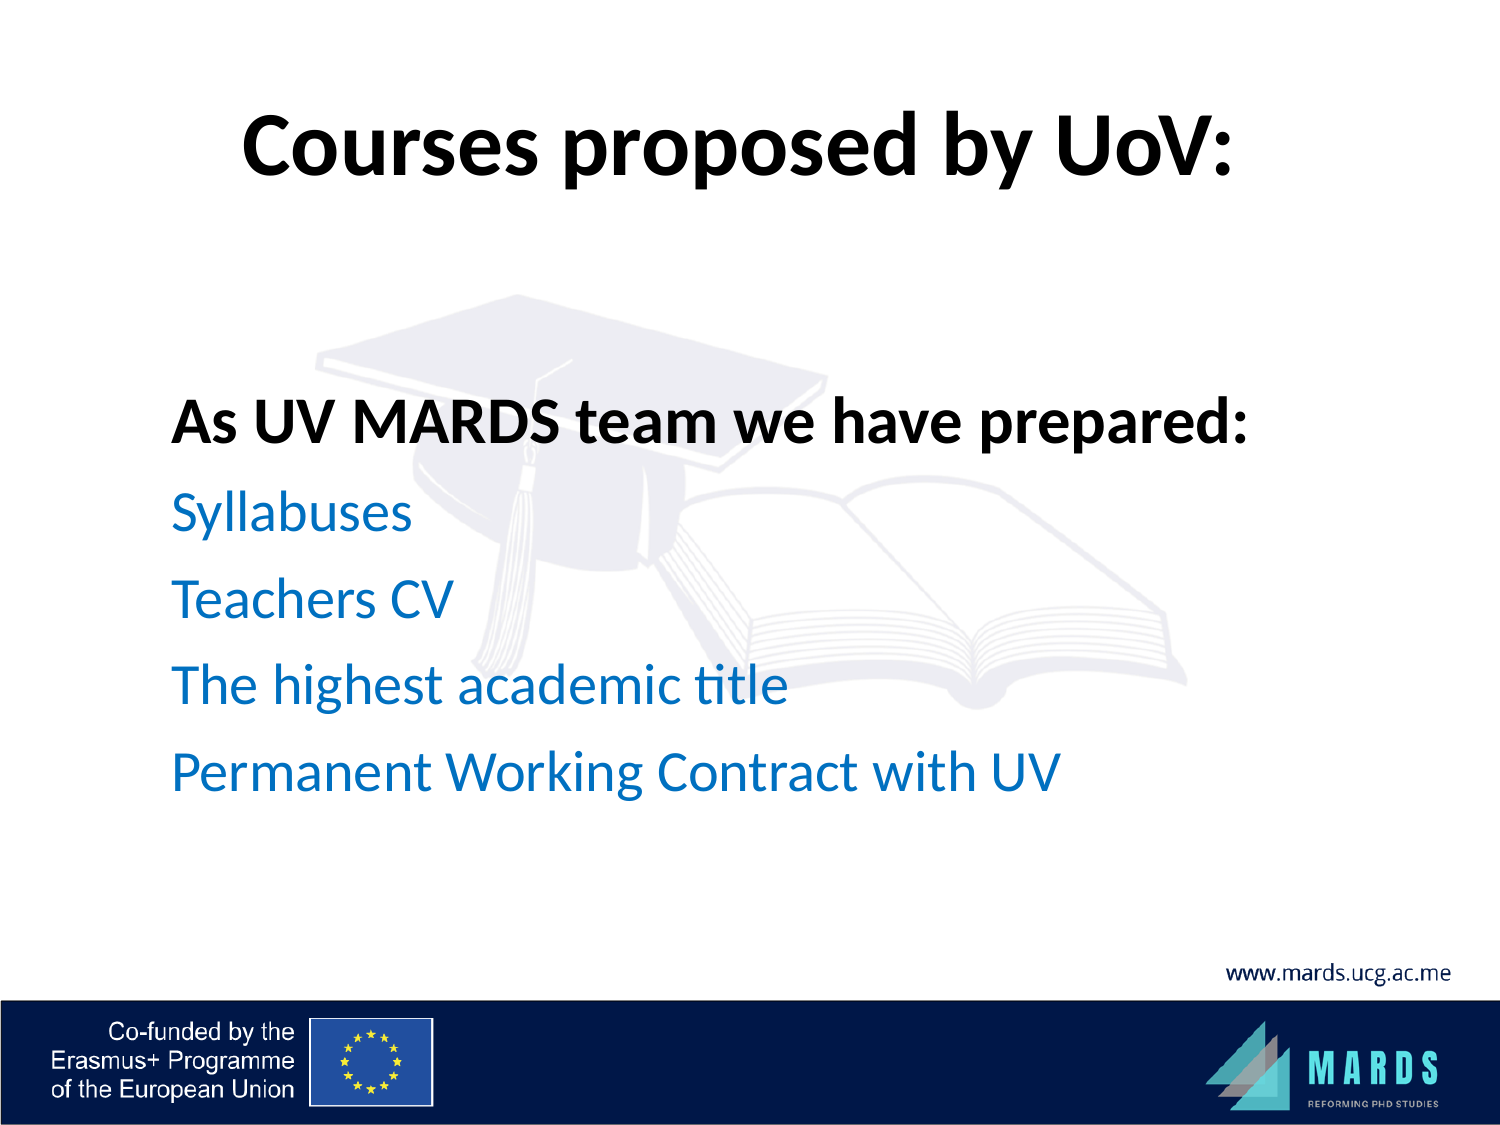

# Courses proposed by UoV:
As UV MARDS team we have prepared:
Syllabuses
Teachers CV
The highest academic title
Permanent Working Contract with UV